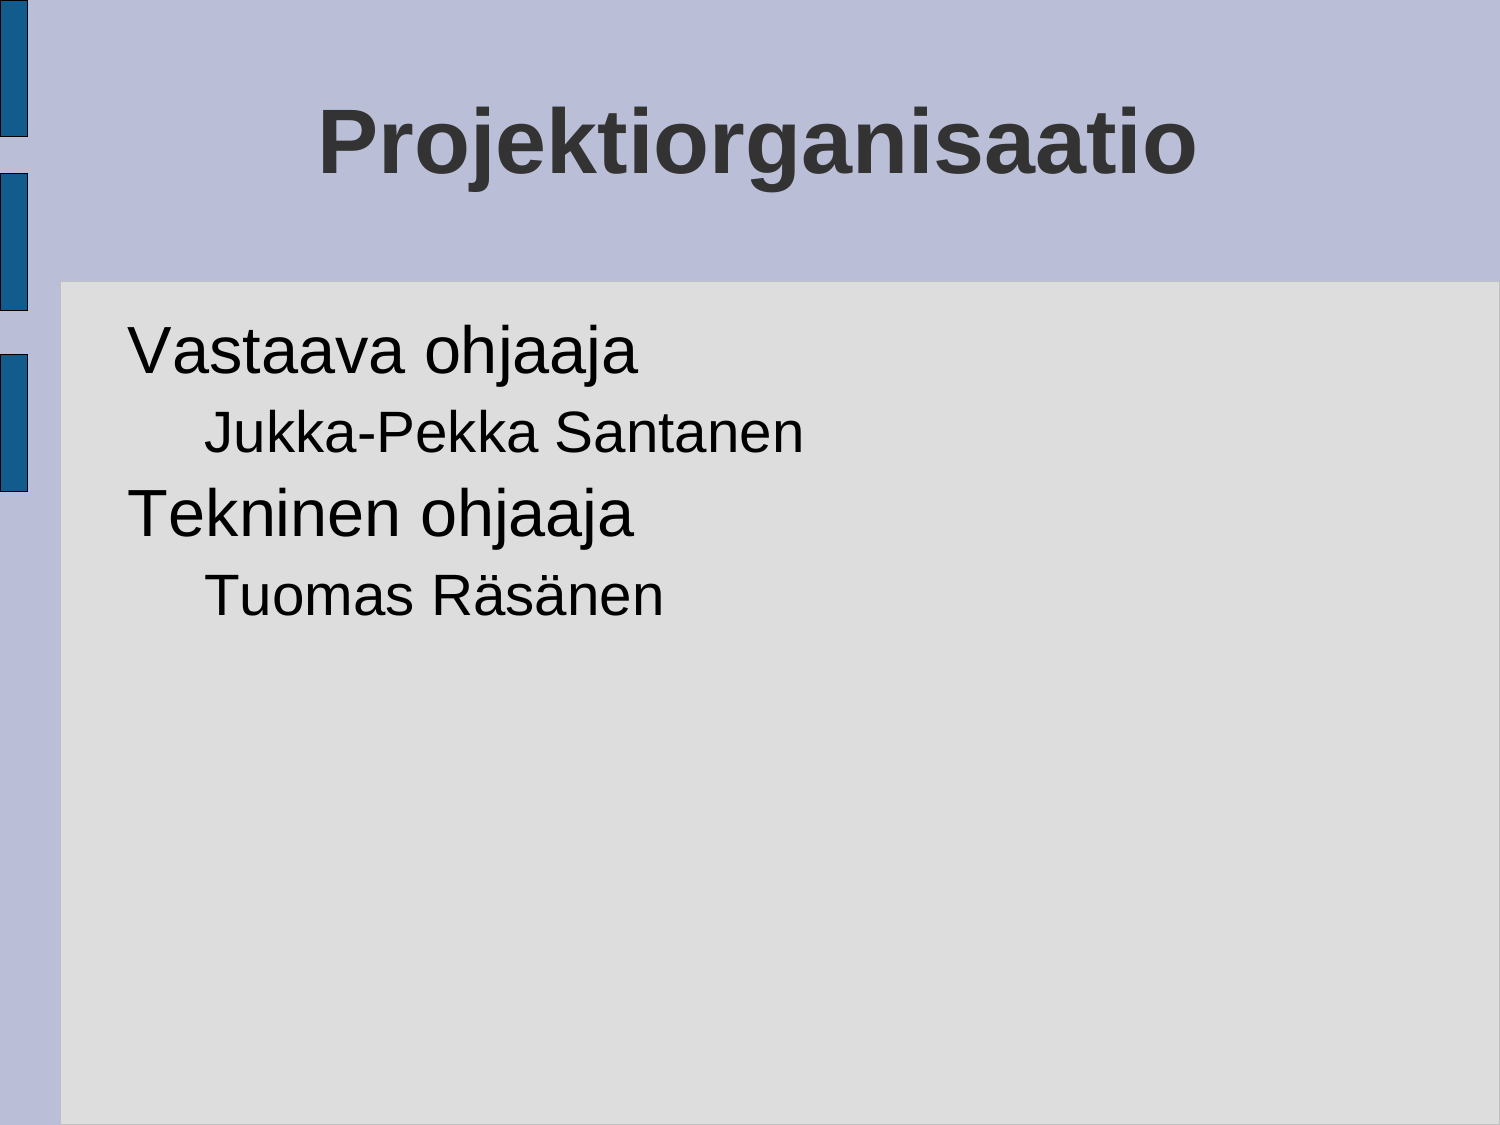

# Projektiorganisaatio
Vastaava ohjaaja
Jukka-Pekka Santanen
Tekninen ohjaaja
Tuomas Räsänen